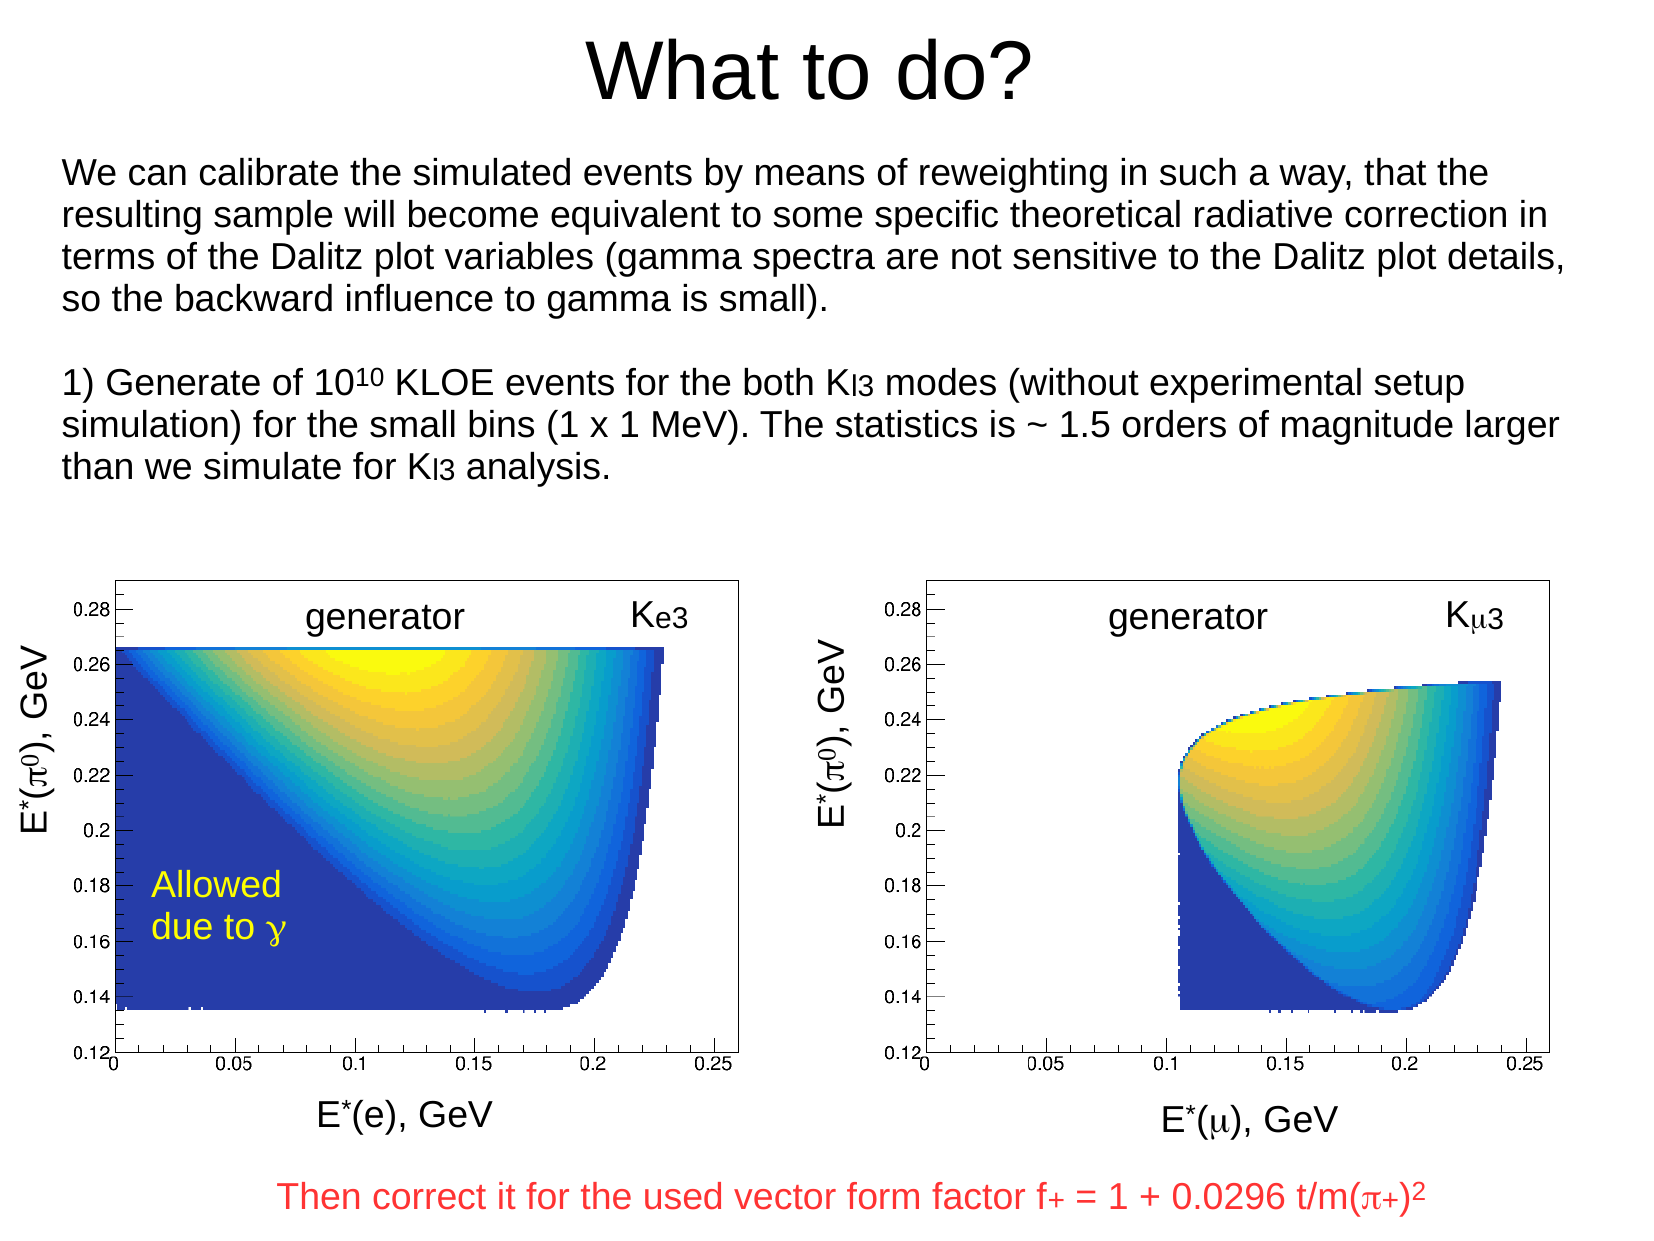

What to do?
We can calibrate the simulated events by means of reweighting in such a way, that the resulting sample will become equivalent to some specific theoretical radiative correction in terms of the Dalitz plot variables (gamma spectra are not sensitive to the Dalitz plot details, so the backward influence to gamma is small).
1) Generate of 1010 KLOE events for the both Kl3 modes (without experimental setup simulation) for the small bins (1 x 1 MeV). The statistics is ~ 1.5 orders of magnitude larger than we simulate for Kl3 analysis.
Ke3
Km3
generator
generator
E*(p0), GeV
E*(p0), GeV
Allowed due to g
E*(e), GeV
E*(m), GeV
Then correct it for the used vector form factor f+ = 1 + 0.0296 t/m(p+)2